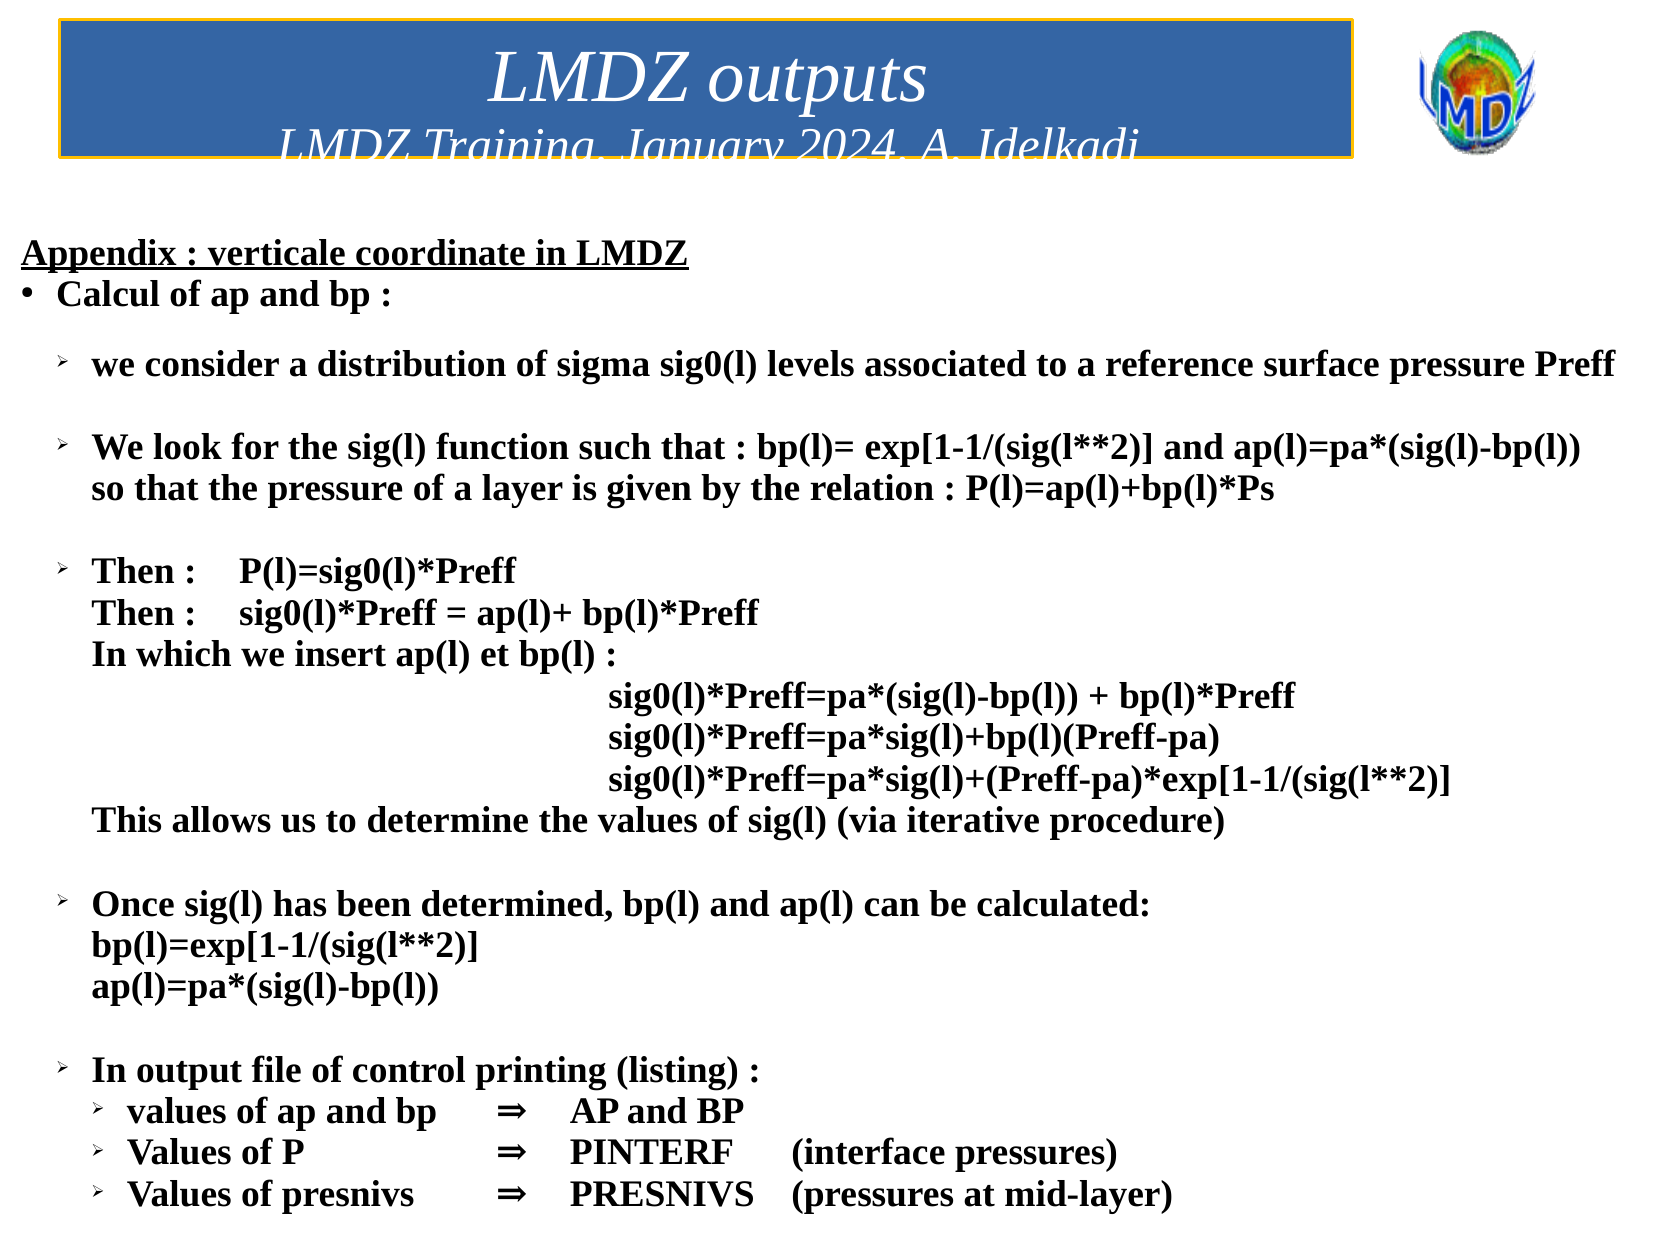

LMDZ outputs
LMDZ Training, January 2024, A. Idelkadi
Appendix : verticale coordinate in LMDZ
Calcul of ap and bp :
we consider a distribution of sigma sig0(l) levels associated to a reference surface pressure Preff
We look for the sig(l) function such that : bp(l)= exp[1-1/(sig(l**2)] and ap(l)=pa*(sig(l)-bp(l))
so that the pressure of a layer is given by the relation : P(l)=ap(l)+bp(l)*Ps
Then :	P(l)=sig0(l)*Preff
Then :	sig0(l)*Preff = ap(l)+ bp(l)*Preff
In which we insert ap(l) et bp(l) :
							sig0(l)*Preff=pa*(sig(l)-bp(l)) + bp(l)*Preff
							sig0(l)*Preff=pa*sig(l)+bp(l)(Preff-pa)
							sig0(l)*Preff=pa*sig(l)+(Preff-pa)*exp[1-1/(sig(l**2)]
This allows us to determine the values of sig(l) (via iterative procedure)
Once sig(l) has been determined, bp(l) and ap(l) can be calculated:
bp(l)=exp[1-1/(sig(l**2)]
ap(l)=pa*(sig(l)-bp(l))
In output file of control printing (listing) :
values of ap and bp	⇒ 	AP and BP
Values of P 			⇒ 	PINTERF 	(interface pressures)
Values of presnivs		⇒ 	PRESNIVS	(pressures at mid-layer)